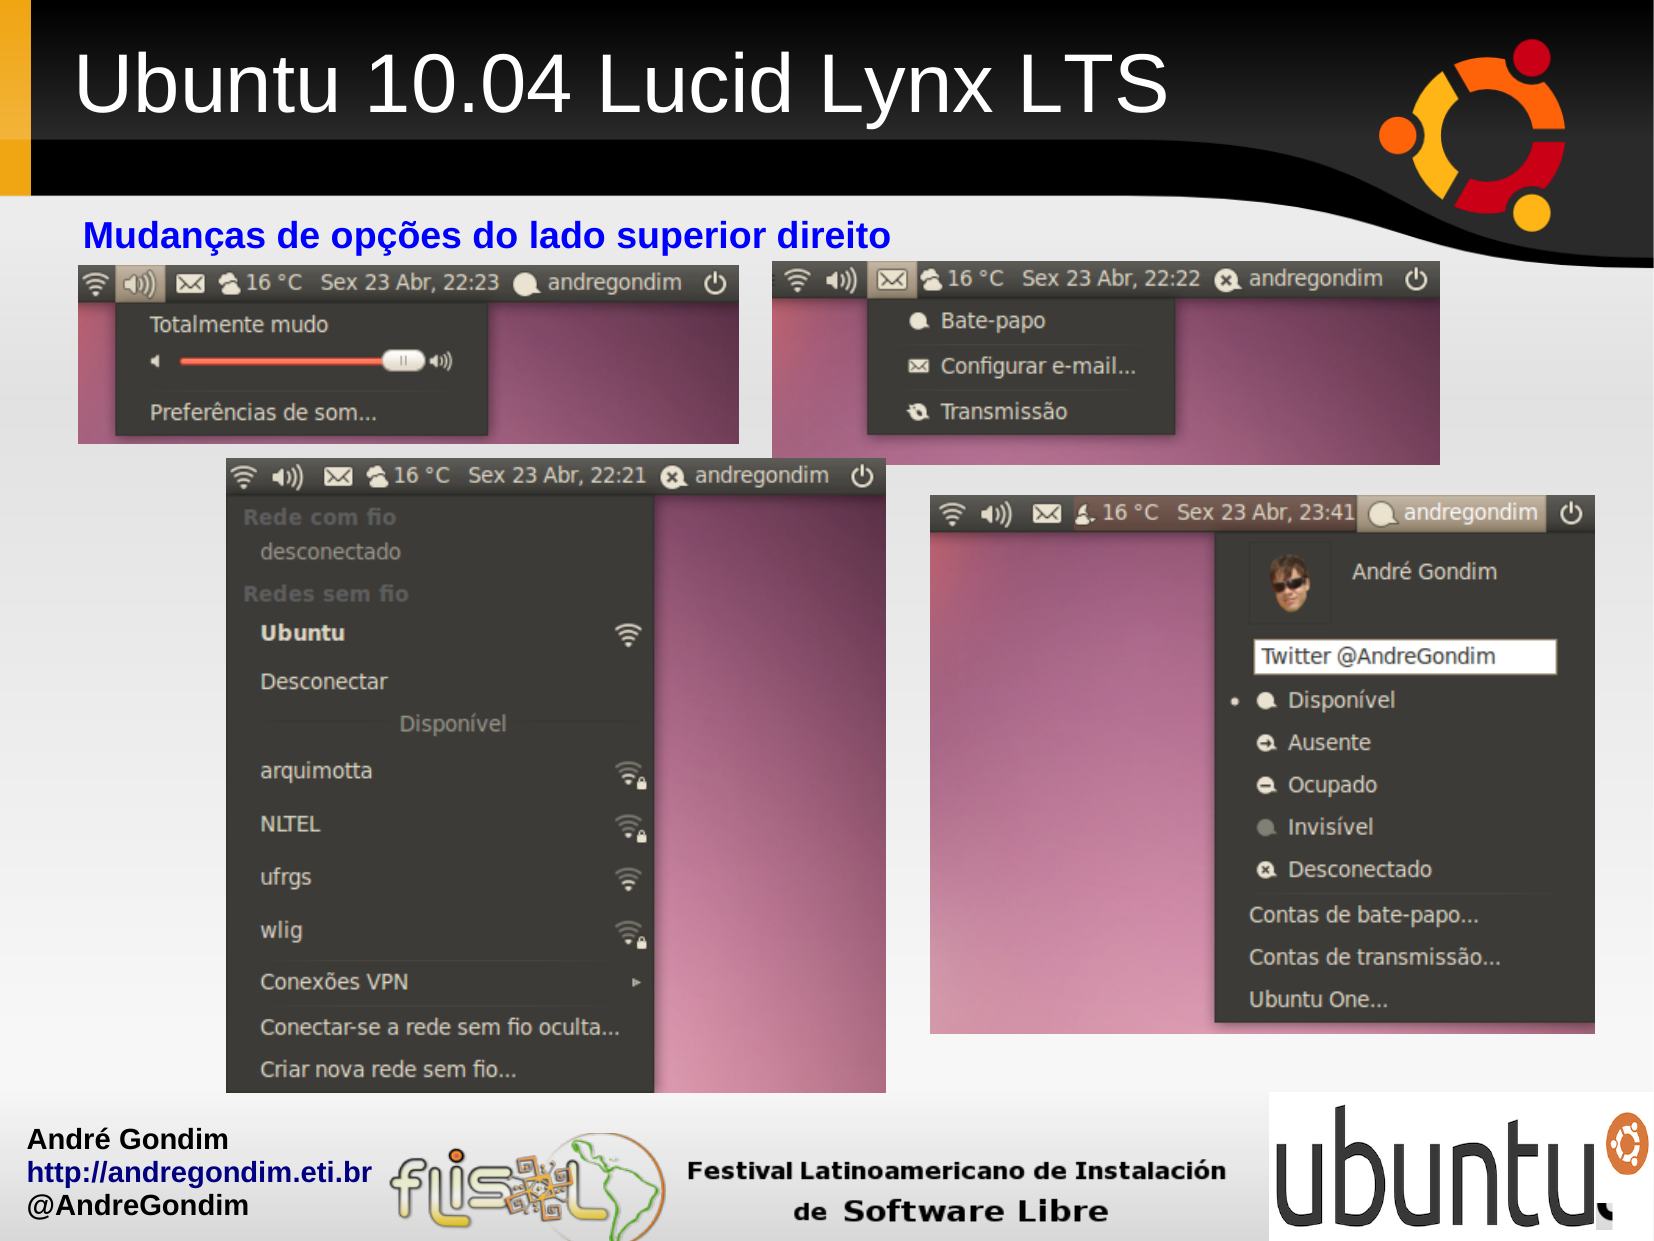

Mudanças de opções do lado superior direito